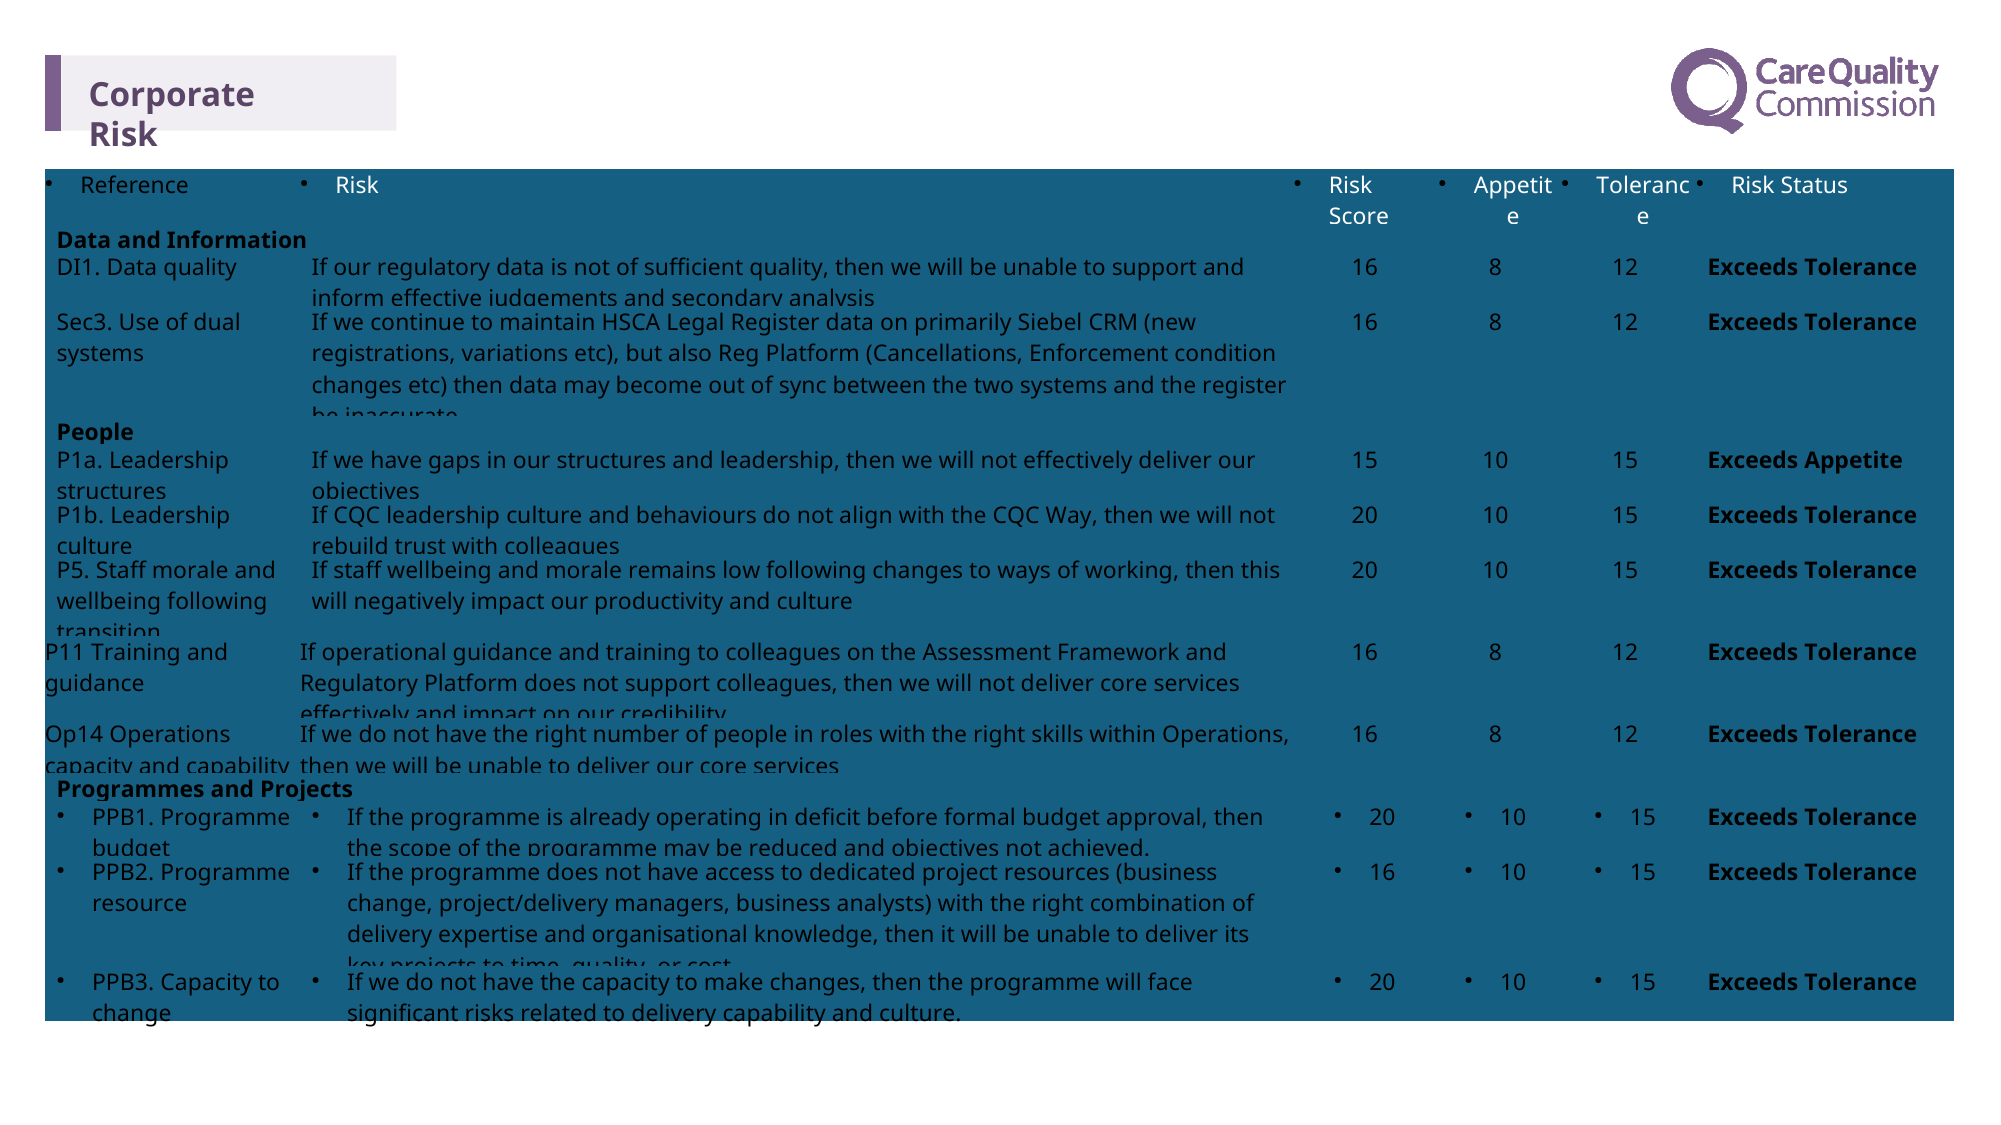

# Corporate Risk
| Reference | Risk | Risk Score | Appetite | Tolerance | Risk Status |
| --- | --- | --- | --- | --- | --- |
| Data and Information | | | | | |
| DI1. Data quality | If our regulatory data is not of sufficient quality, then we will be unable to support and inform effective judgements and secondary analysis | 16 | 8 | 12 | Exceeds Tolerance |
| Sec3. Use of dual systems | If we continue to maintain HSCA Legal Register data on primarily Siebel CRM (new registrations, variations etc), but also Reg Platform (Cancellations, Enforcement condition changes etc) then data may become out of sync between the two systems and the register be inaccurate. | 16 | 8 | 12 | Exceeds Tolerance |
| People | | | | | |
| P1a. Leadership structures | If we have gaps in our structures and leadership, then we will not effectively deliver our objectives | 15 | 10 | 15 | Exceeds Appetite |
| P1b. Leadership culture | If CQC leadership culture and behaviours do not align with the CQC Way, then we will not rebuild trust with colleagues | 20 | 10 | 15 | Exceeds Tolerance |
| P5. Staff morale and wellbeing following transition | If staff wellbeing and morale remains low following changes to ways of working, then this will negatively impact our productivity and culture | 20 | 10 | 15 | Exceeds Tolerance |
| P11 Training and guidance | If operational guidance and training to colleagues on the Assessment Framework and Regulatory Platform does not support colleagues, then we will not deliver core services effectively and impact on our credibility | 16 | 8 | 12 | Exceeds Tolerance |
| Op14 Operations capacity and capability | If we do not have the right number of people in roles with the right skills within Operations, then we will be unable to deliver our core services | 16 | 8 | 12 | Exceeds Tolerance |
| Programmes and Projects | | | | | |
| PPB1. Programme budget | If the programme is already operating in deficit before formal budget approval, then the scope of the programme may be reduced and objectives not achieved. | 20 | 10 | 15 | Exceeds Tolerance |
| PPB2. Programme resource | If the programme does not have access to dedicated project resources (business change, project/delivery managers, business analysts) with the right combination of delivery expertise and organisational knowledge, then it will be unable to deliver its key projects to time, quality, or cost | 16 | 10 | 15 | Exceeds Tolerance |
| PPB3. Capacity to change | If we do not have the capacity to make changes, then the programme will face significant risks related to delivery capability and culture. | 20 | 10 | 15 | Exceeds Tolerance |